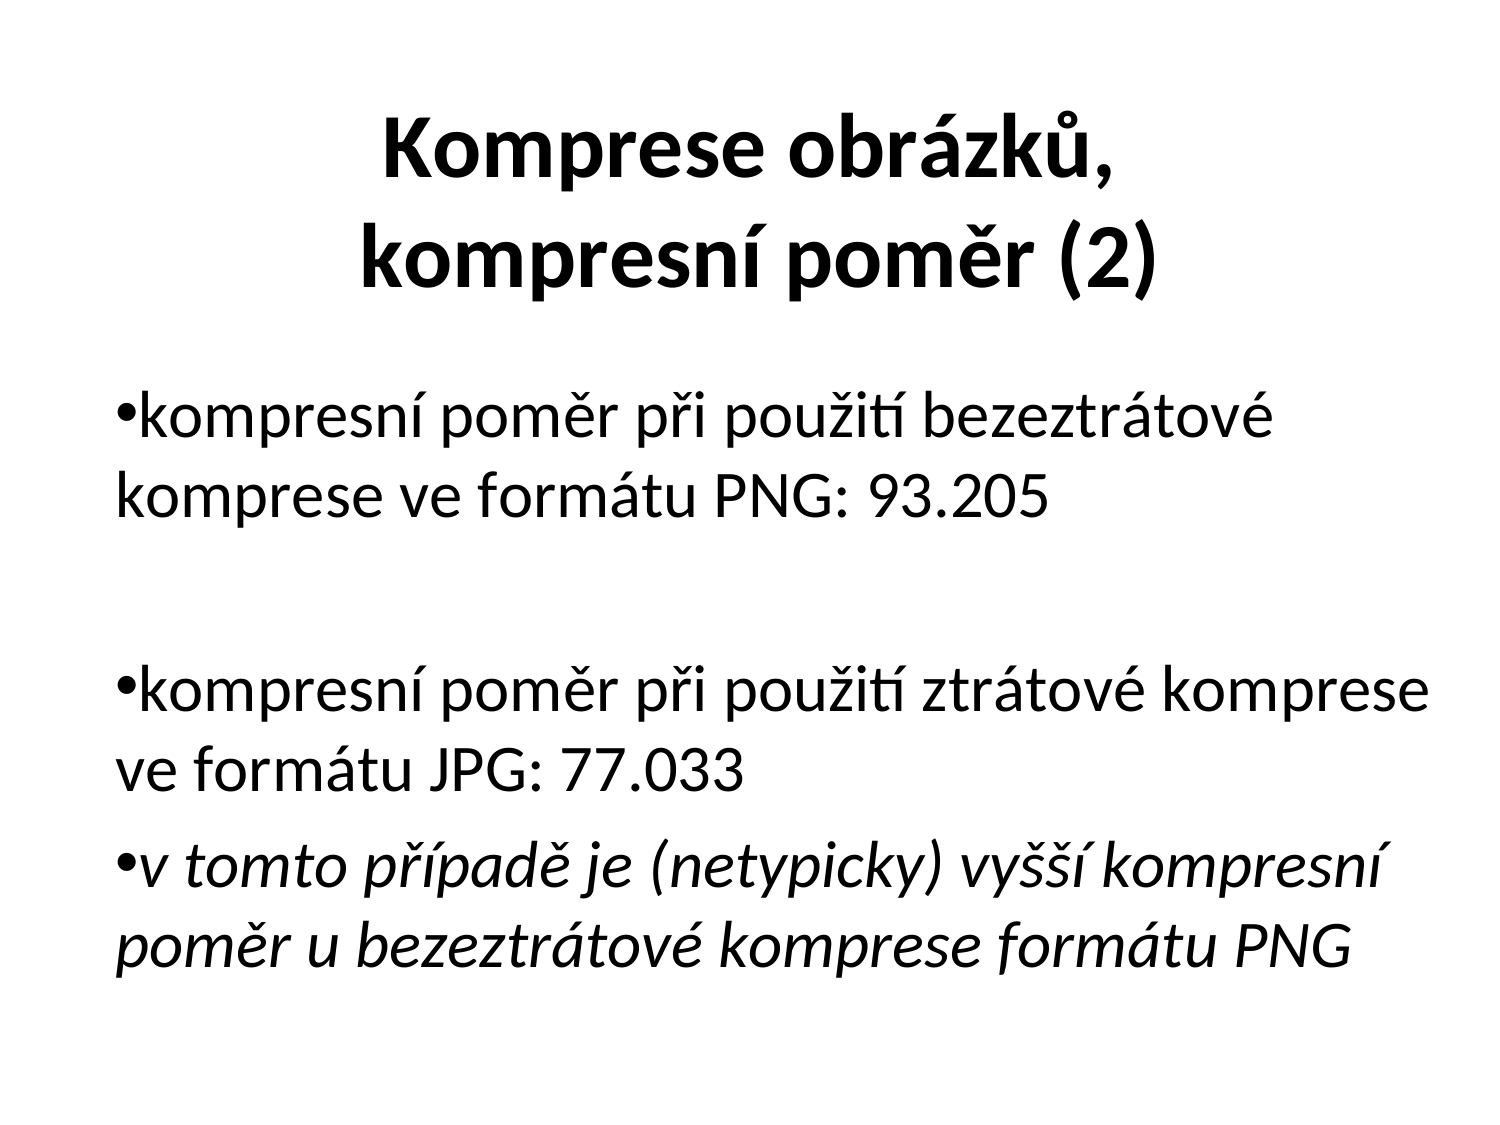

# Komprese obrázků, kompresní poměr (2)
kompresní poměr při použití bezeztrátové komprese ve formátu PNG: 93.205
kompresní poměr při použití ztrátové komprese ve formátu JPG: 77.033
v tomto případě je (netypicky) vyšší kompresní poměr u bezeztrátové komprese formátu PNG